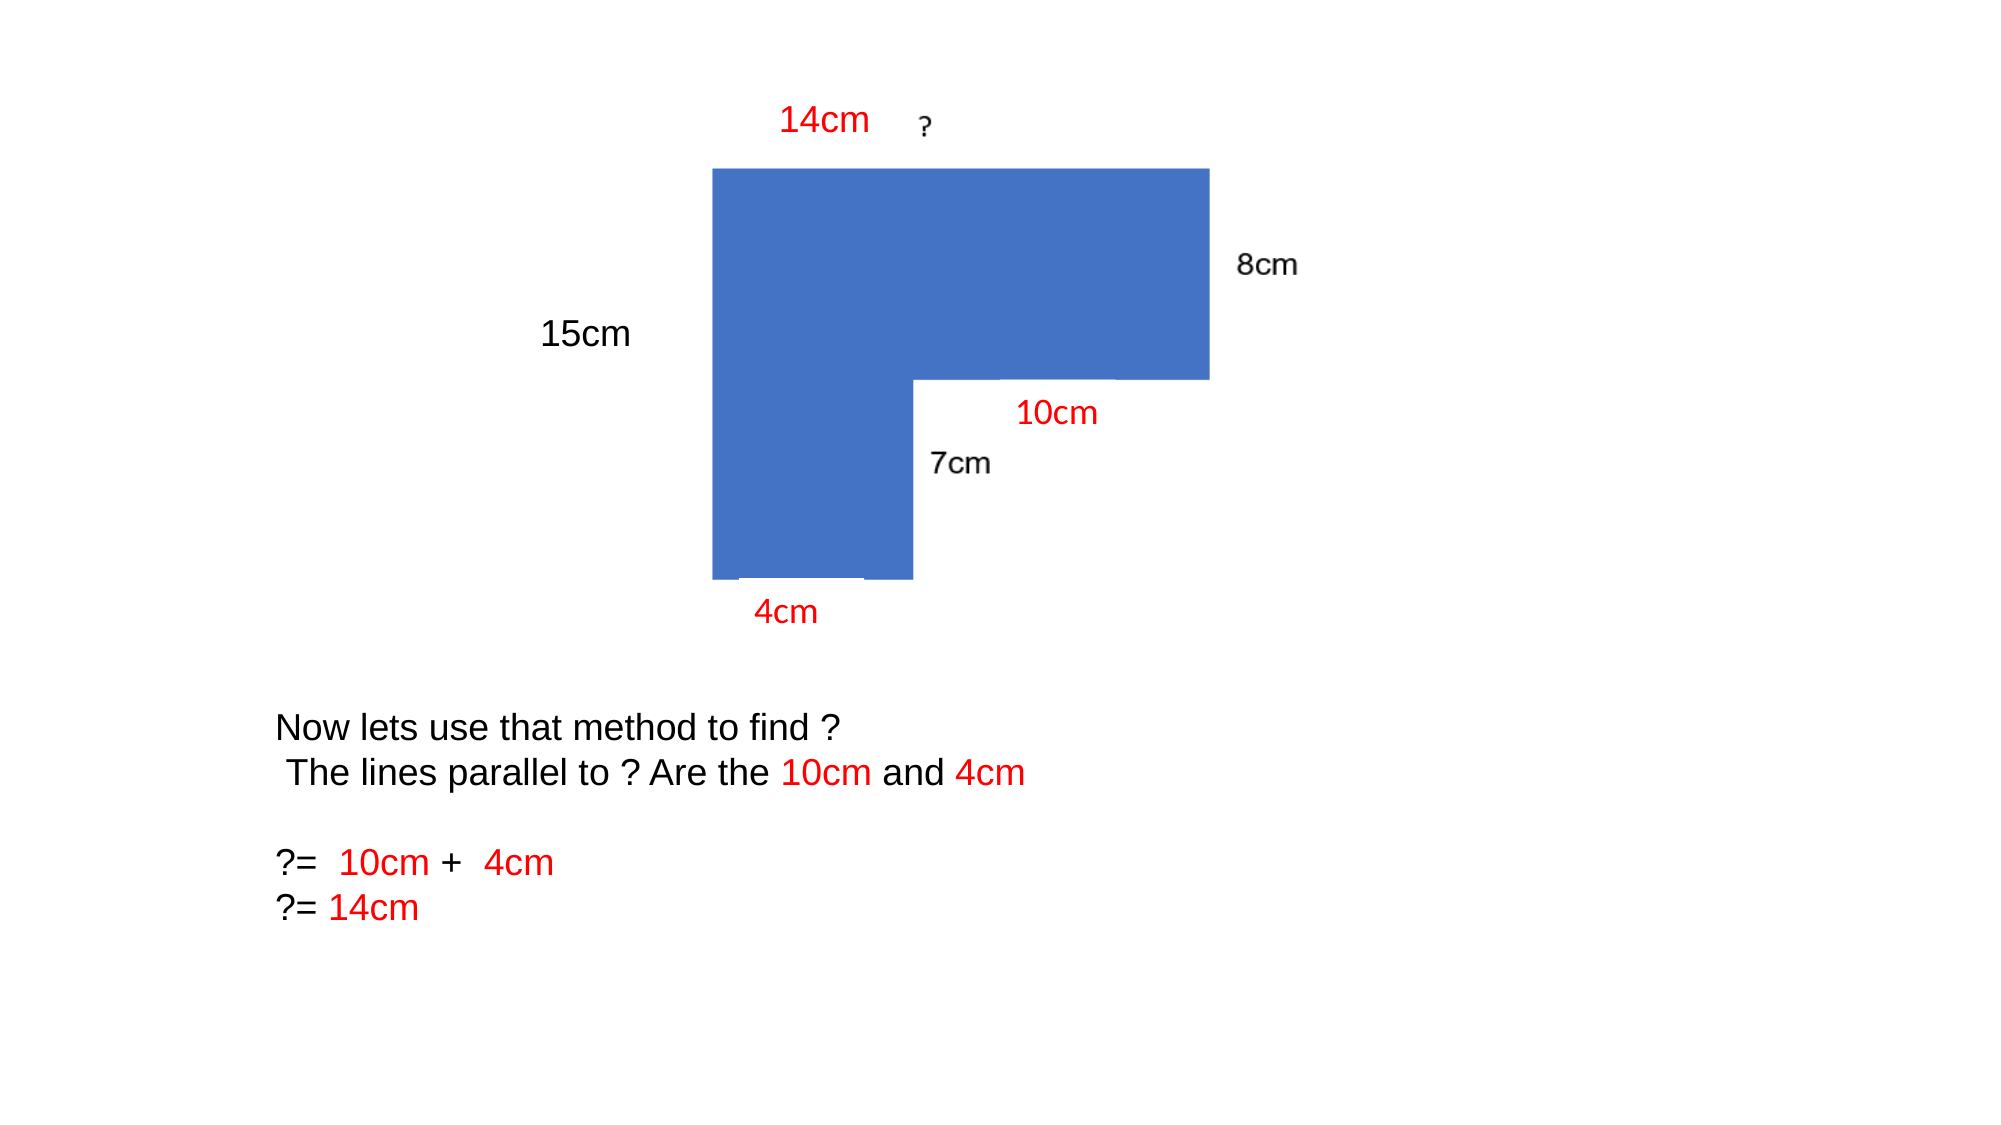

14cm
15cm
10cm
4cm
Now lets use that method to find ?
 The lines parallel to ? Are the 10cm and 4cm
?= 10cm + 4cm
?= 14cm